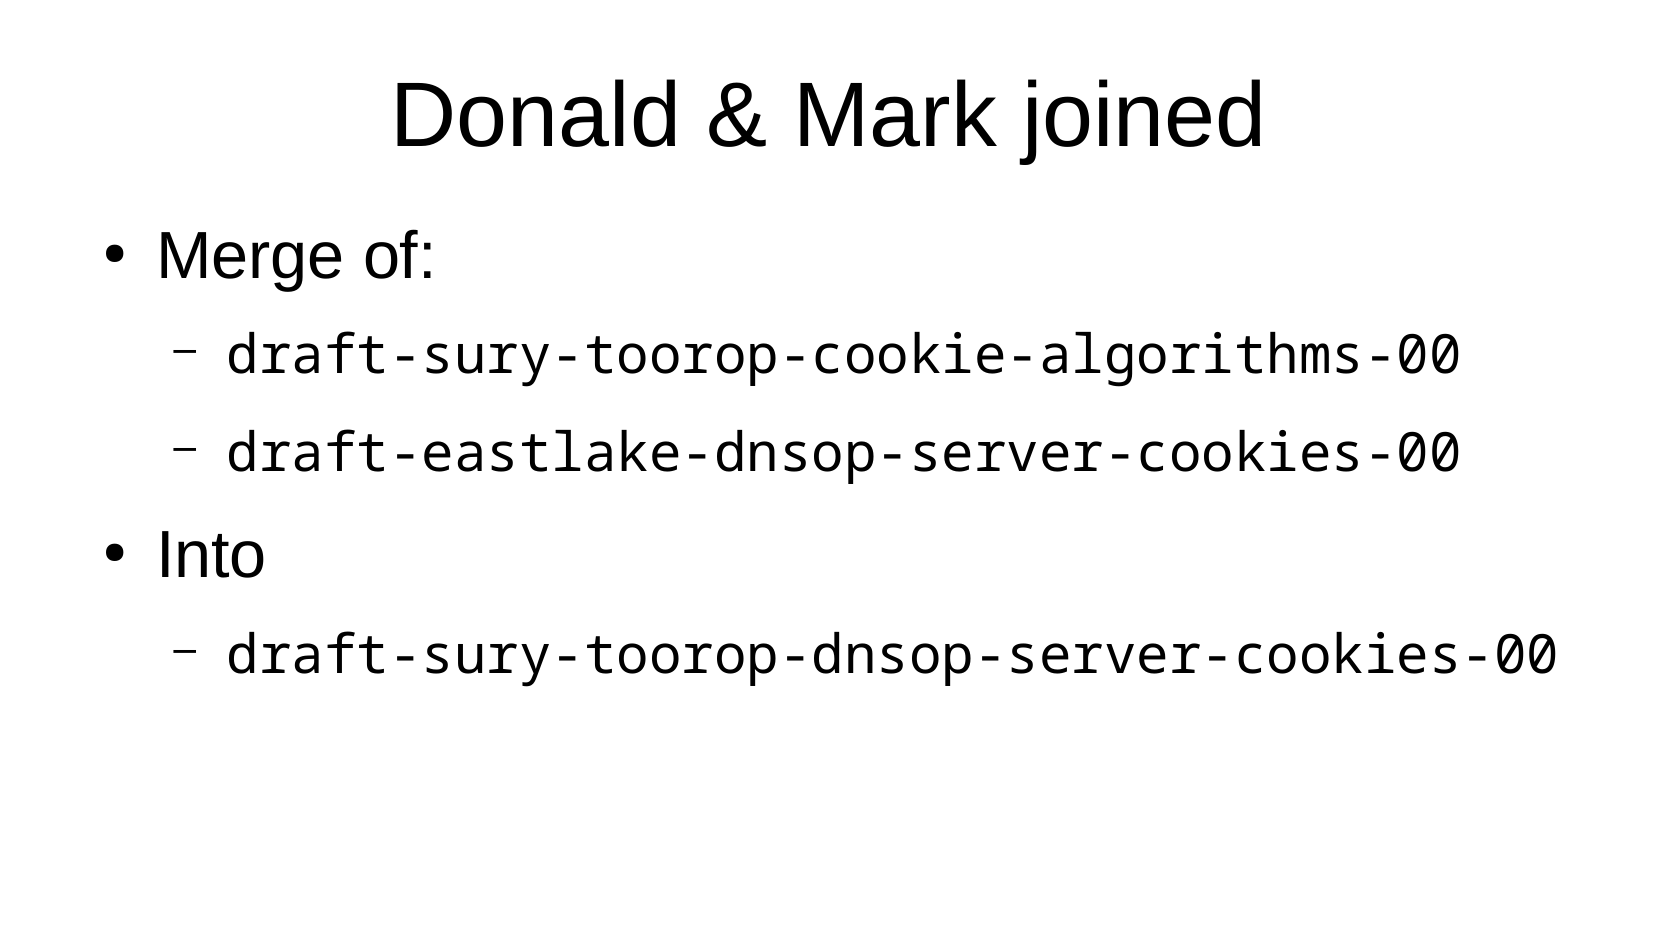

# Donald & Mark joined
Merge of:
draft-sury-toorop-cookie-algorithms-00
draft-eastlake-dnsop-server-cookies-00
Into
draft-sury-toorop-dnsop-server-cookies-00